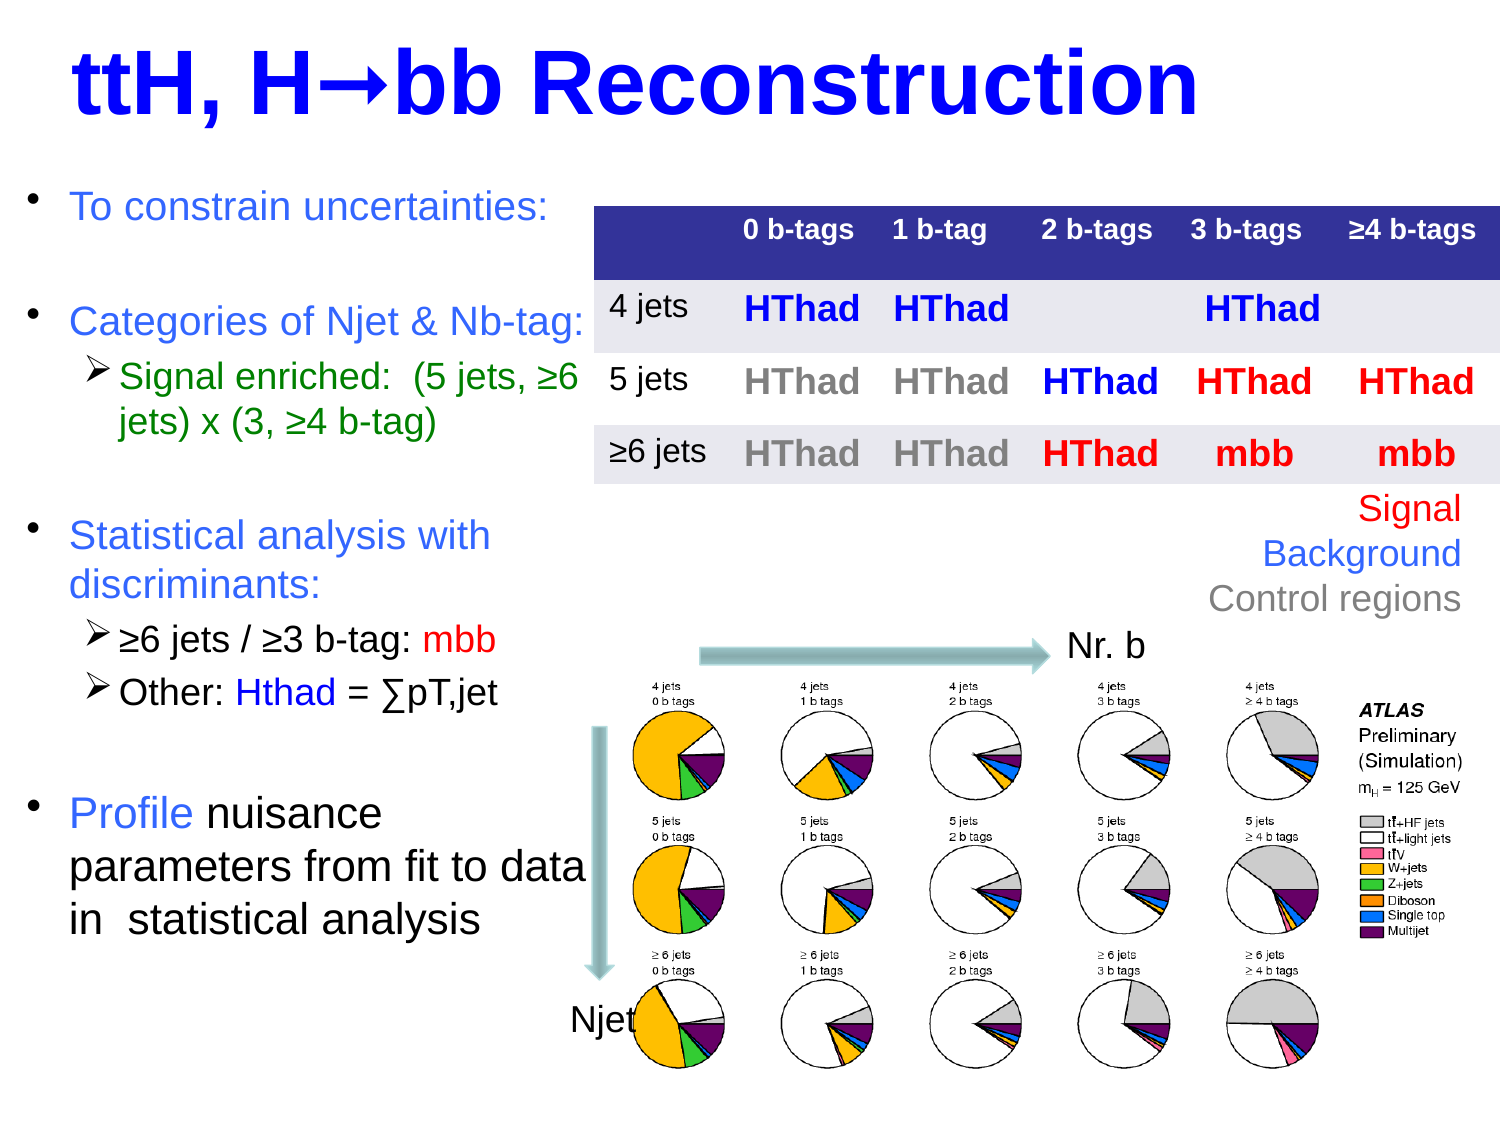

ttH, H➞bb Reconstruction
# To constrain uncertainties:
Categories of Njet & Nb-tag:
Signal enriched: (5 jets, ≥6 jets) x (3, ≥4 b-tag)
Statistical analysis with discriminants:
≥6 jets / ≥3 b-tag: mbb
Other: Hthad = ∑pT,jet
Profile nuisance parameters from fit to data in statistical analysis
| | 0 b-tags | 1 b-tag | 2 b-tags | 3 b-tags | ≥4 b-tags |
| --- | --- | --- | --- | --- | --- |
| 4 jets | HThad | HThad | HThad | | |
| 5 jets | HThad | HThad | HThad | HThad | HThad |
| ≥6 jets | HThad | HThad | HThad | mbb | mbb |
Signal
Background
Control regions
Nr. b
Njet